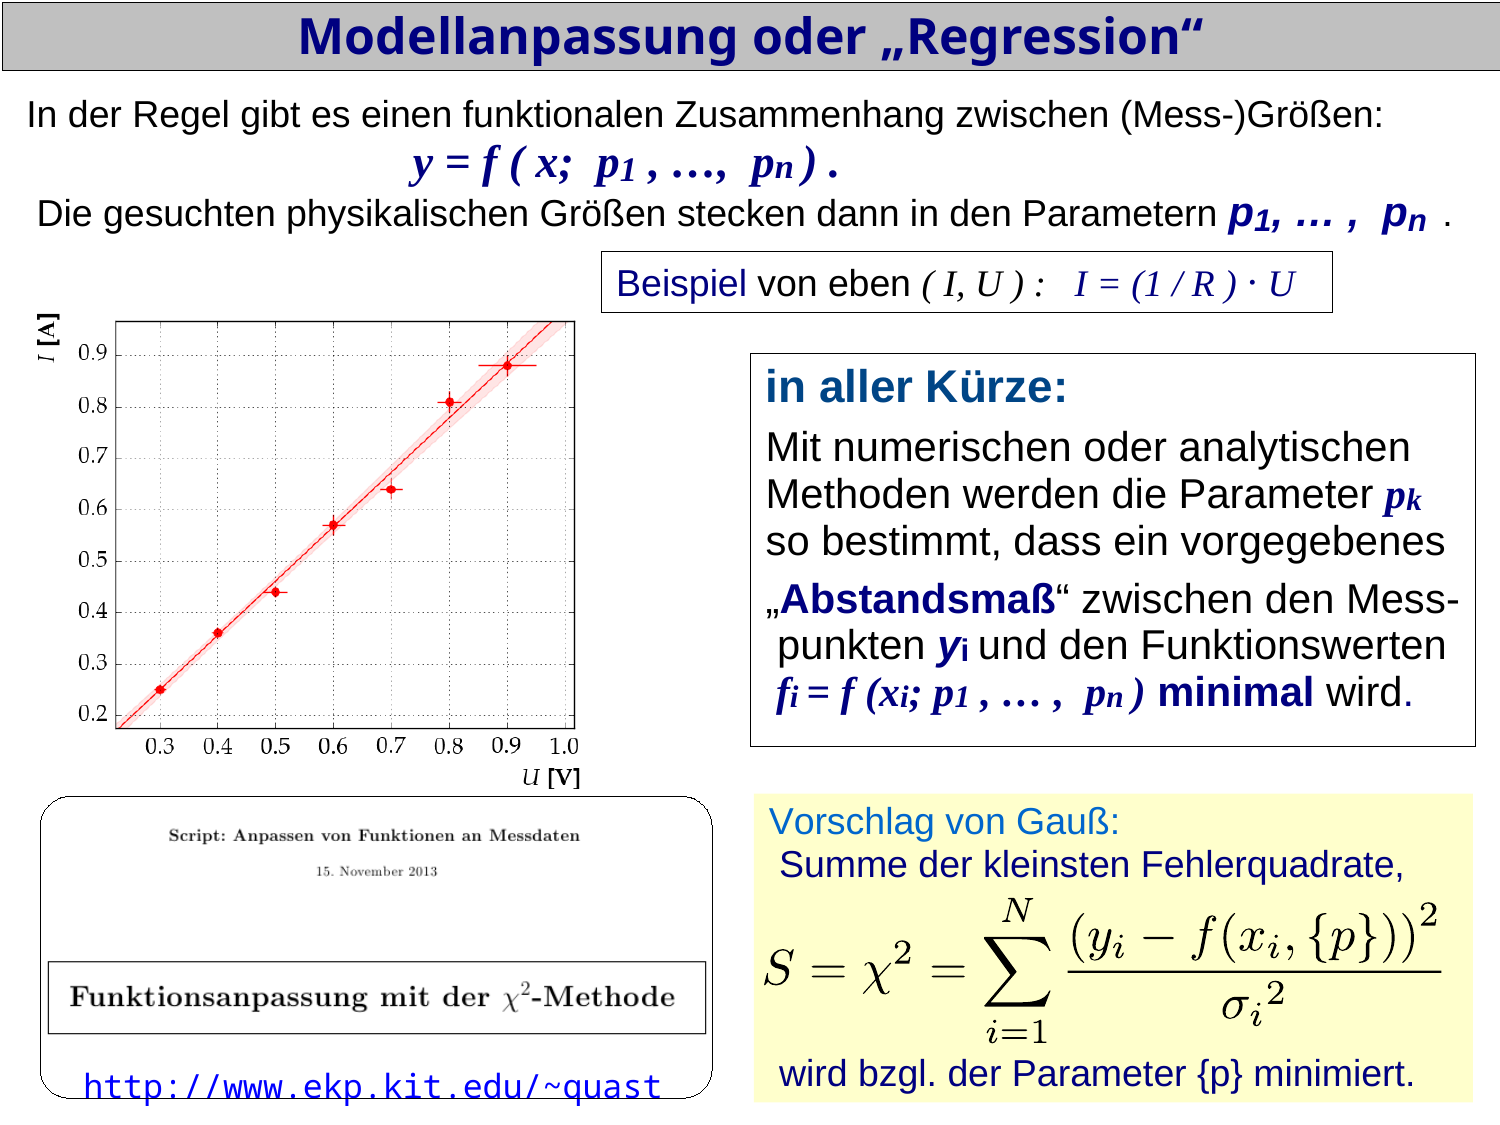

# Modellanpassung oder „Regression“
In der Regel gibt es einen funktionalen Zusammenhang zwischen (Mess-)Größen:
 y = f ( x; p1 , …, pn ) .
 Die gesuchten physikalischen Größen stecken dann in den Parametern p1, … , pn .
Beispiel von eben ( I, U ) : I = (1 / R ) · U
in aller Kürze:
Mit numerischen oder analytischen
Methoden werden die Parameter pk
so bestimmt, dass ein vorgegebenes
„Abstandsmaß“ zwischen den Mess-
 punkten yi und den Funktionswerten
 fi = f (xi; p1 , … , pn ) minimal wird.
Vorschlag von Gauß:
 Summe der kleinsten Fehlerquadrate,
 wird bzgl. der Parameter {p} minimiert.
 http://www.ekp.kit.edu/~quast